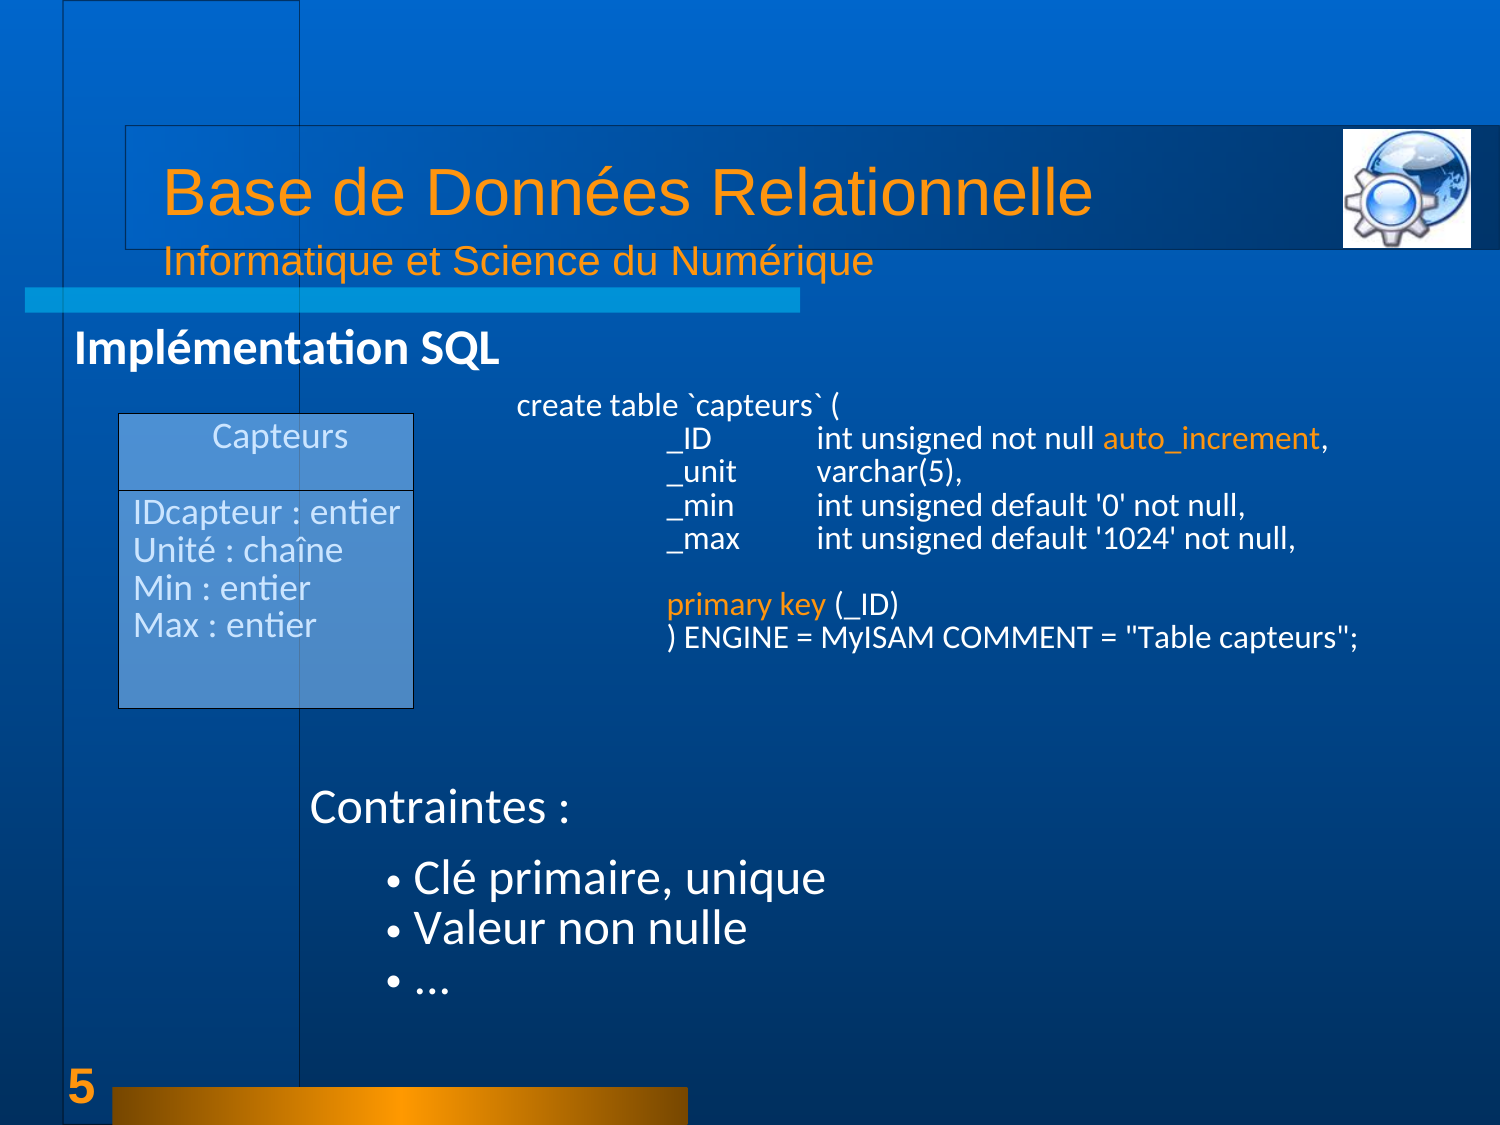

Implémentation SQL
create table `capteurs` (
	_ID	int unsigned not null auto_increment,
	_unit	varchar(5),
	_min	int unsigned default '0' not null,
	_max	int unsigned default '1024' not null,
	primary key (_ID)
	) ENGINE = MyISAM COMMENT = "Table capteurs";
Capteurs
IDcapteur : entier
Unité : chaîne
Min : entier
Max : entier
Contraintes :
 Clé primaire, unique
 Valeur non nulle
 ...